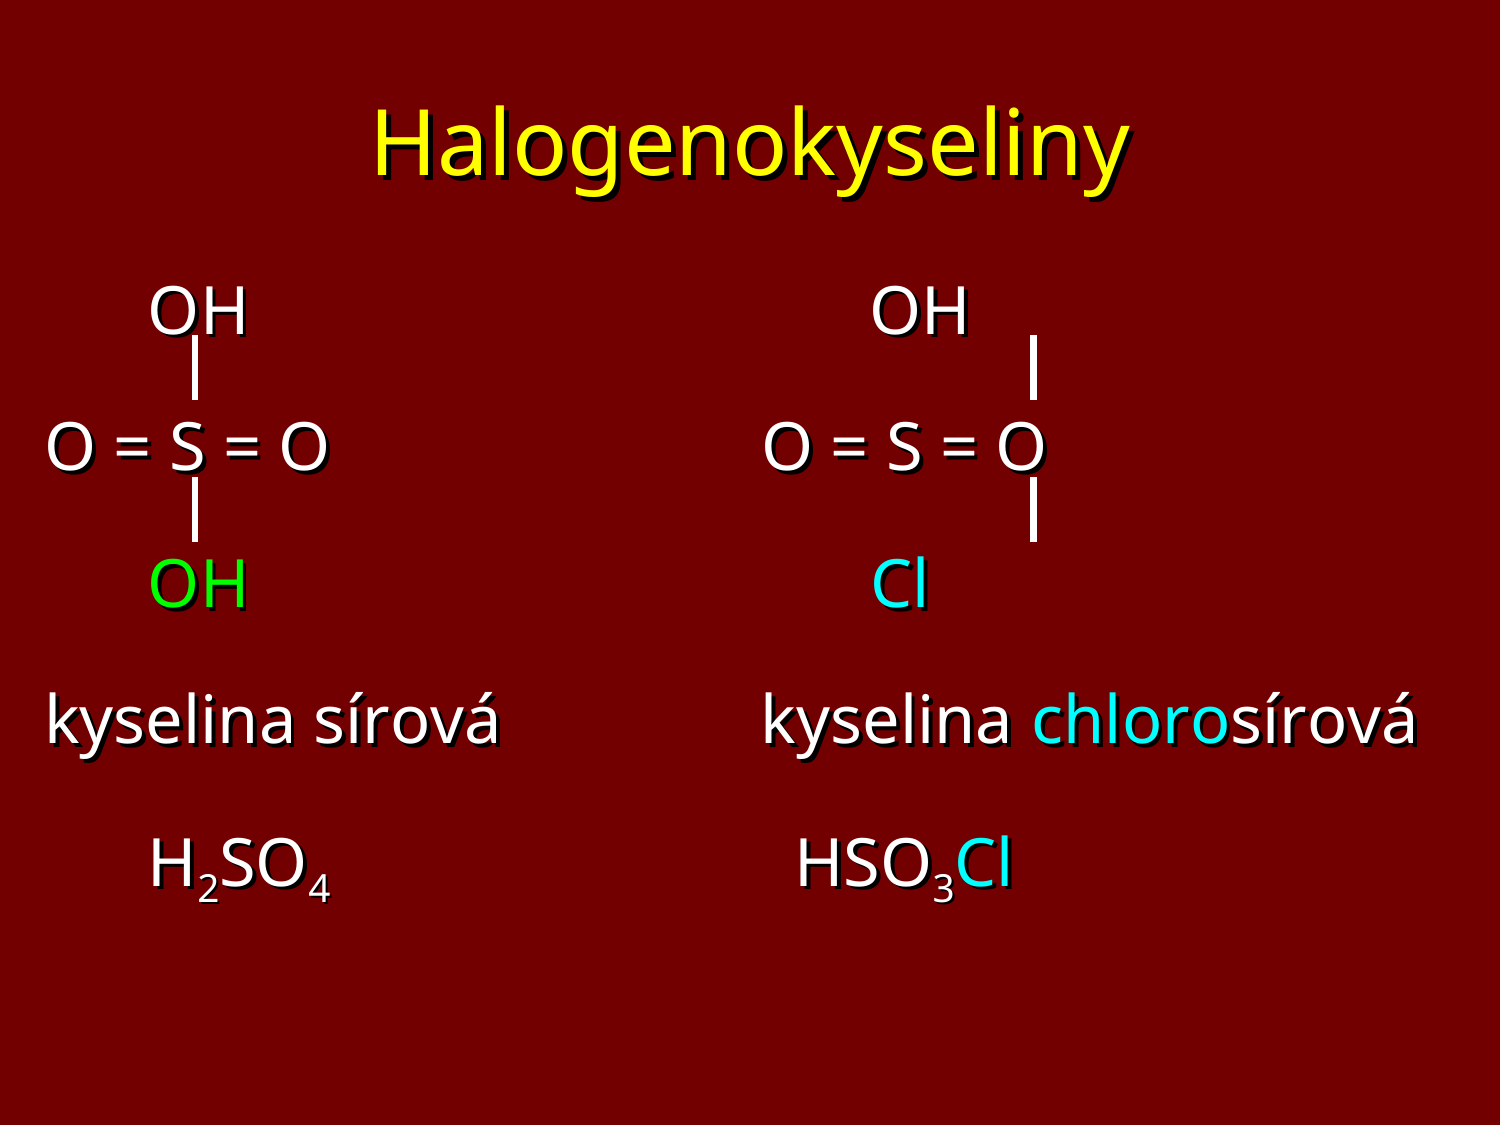

# Halogenokyseliny
 OH OH
O = S = O O = S = O
 OH Cl
kyselina sírová kyselina chlorosírová
 H2SO4				HSO3Cl